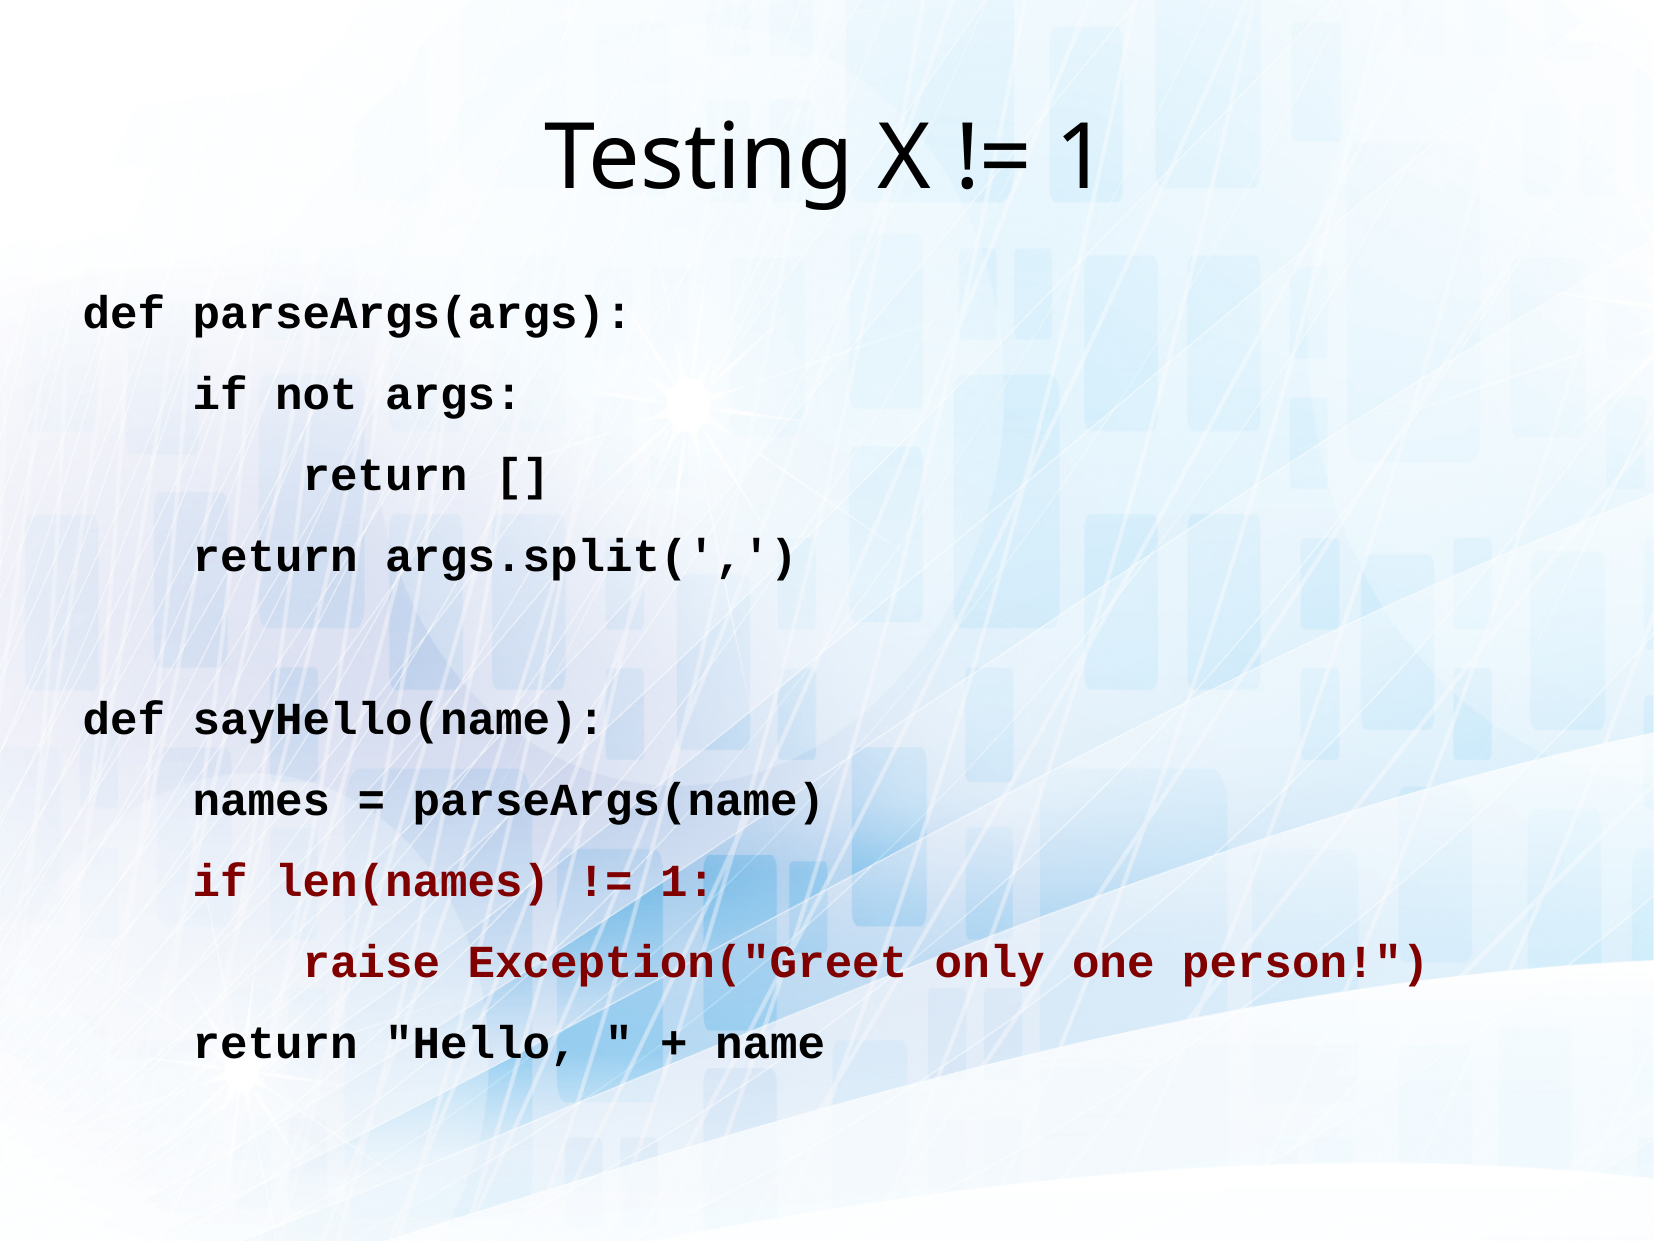

# Testing X != 1
def parseArgs(args):
 if not args:
 return []
 return args.split(',')
def sayHello(name):
 names = parseArgs(name)
 if len(names) != 1:
 raise Exception("Greet only one person!")
 return "Hello, " + name